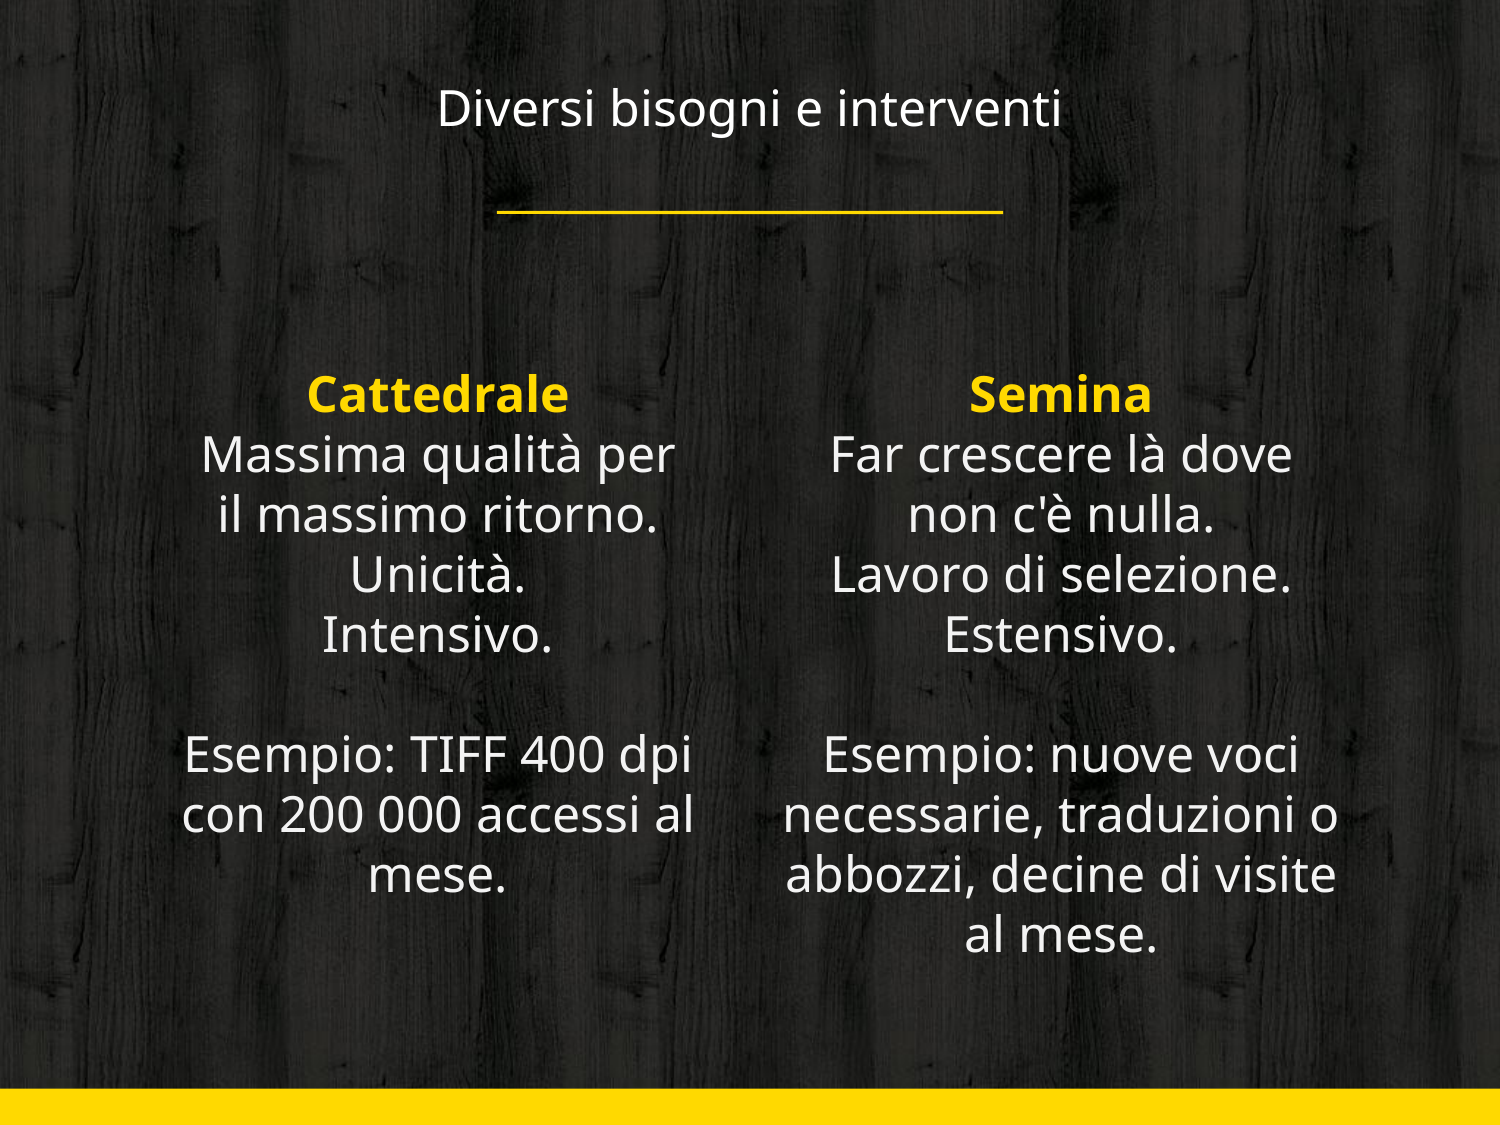

Diversi bisogni e interventi
# Cattedrale
Massima qualità per
il massimo ritorno.
Unicità.
Intensivo.
Esempio: TIFF 400 dpi con 200 000 accessi al mese.
Semina
Far crescere là dove non c'è nulla.
Lavoro di selezione.
Estensivo.
Esempio: nuove voci necessarie, traduzioni o abbozzi, decine di visite al mese.